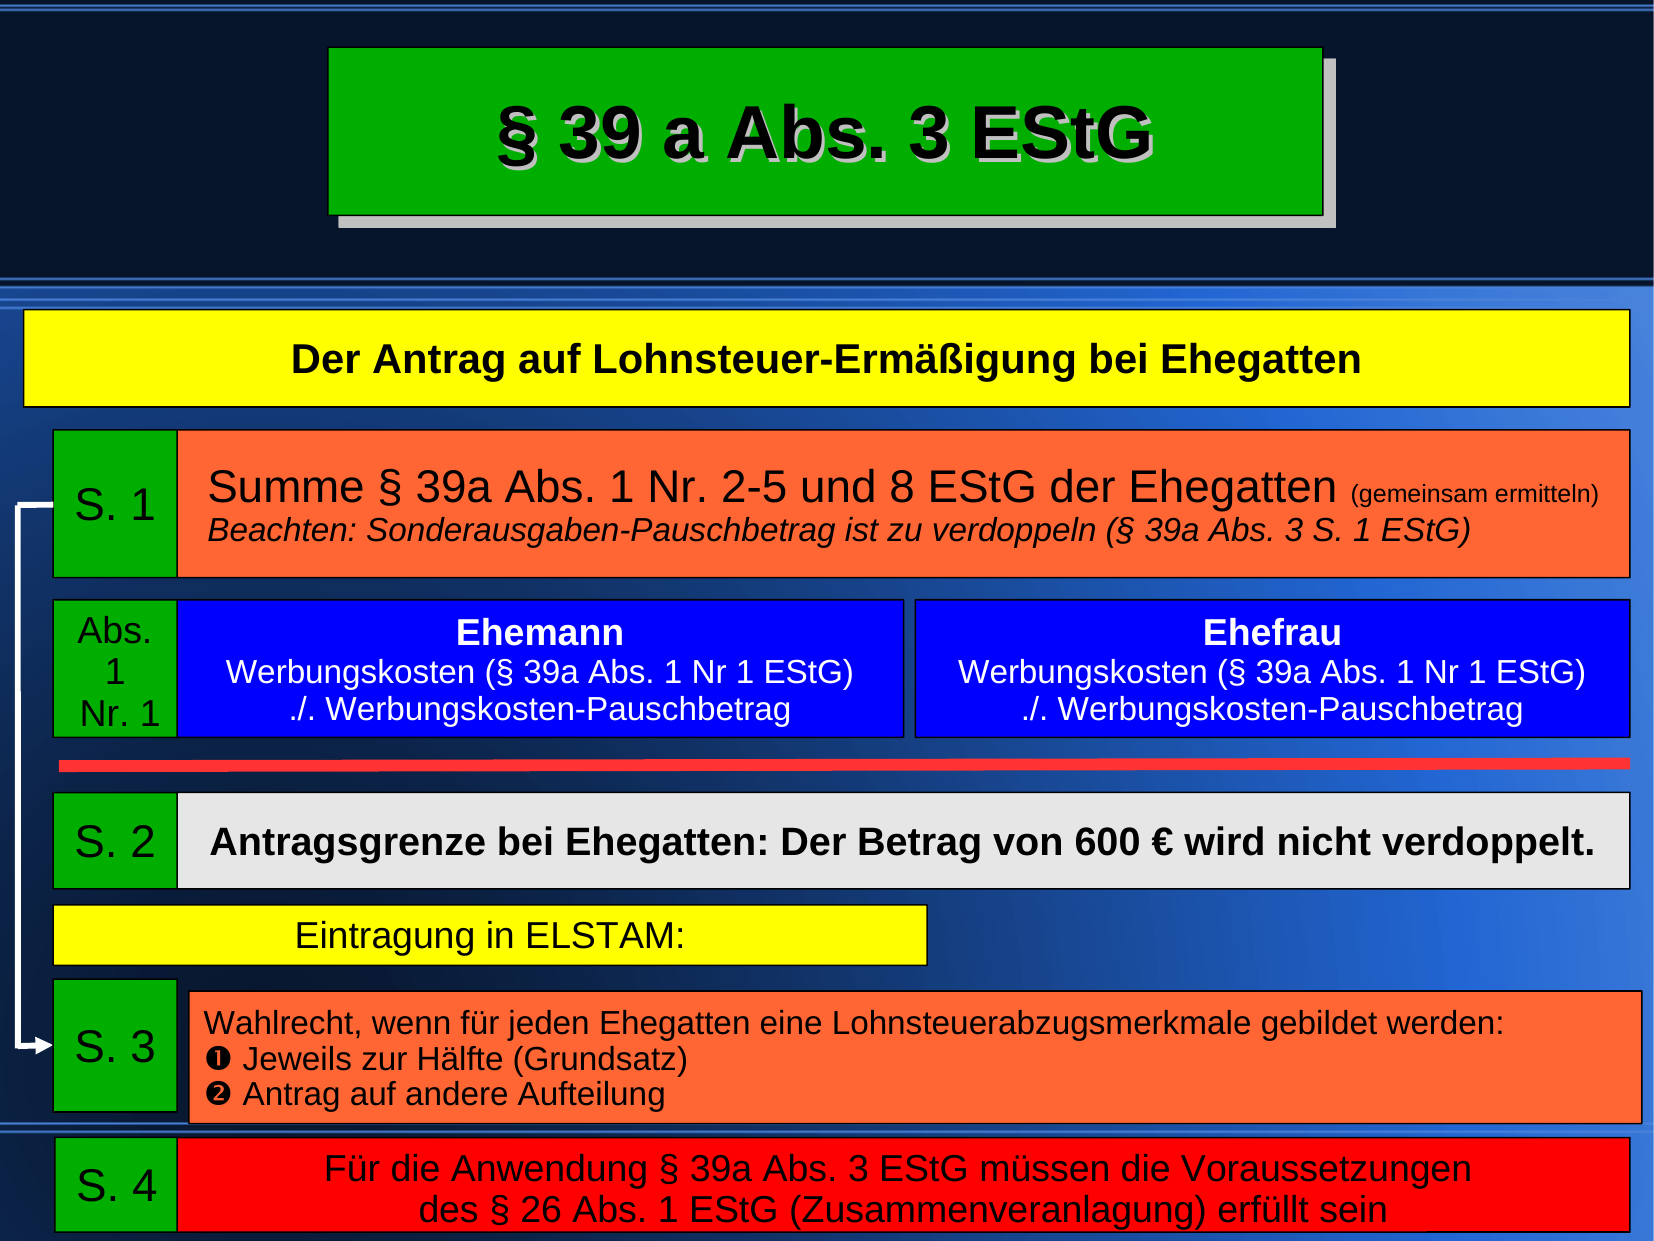

§ 39 a Abs. 3 EStG
Der Antrag auf Lohnsteuer-Ermäßigung bei Ehegatten
S. 1
Summe § 39a Abs. 1 Nr. 2-5 und 8 EStG der Ehegatten (gemeinsam ermitteln)
Beachten: Sonderausgaben-Pauschbetrag ist zu verdoppeln (§ 39a Abs. 3 S. 1 EStG)
Abs. 1
 Nr. 1
Ehemann
Werbungskosten (§ 39a Abs. 1 Nr 1 EStG)
./. Werbungskosten-Pauschbetrag
Ehefrau
Werbungskosten (§ 39a Abs. 1 Nr 1 EStG)
./. Werbungskosten-Pauschbetrag
Antragsgrenze bei Ehegatten: Der Betrag von 600 € wird nicht verdoppelt.
S. 2
Eintragung in ELSTAM:
S. 3
Wahlrecht, wenn für jeden Ehegatten eine Lohnsteuerabzugsmerkmale gebildet werden:
 Jeweils zur Hälfte (Grundsatz)
 Antrag auf andere Aufteilung
S. 4
Für die Anwendung § 39a Abs. 3 EStG müssen die Voraussetzungen
des § 26 Abs. 1 EStG (Zusammenveranlagung) erfüllt sein